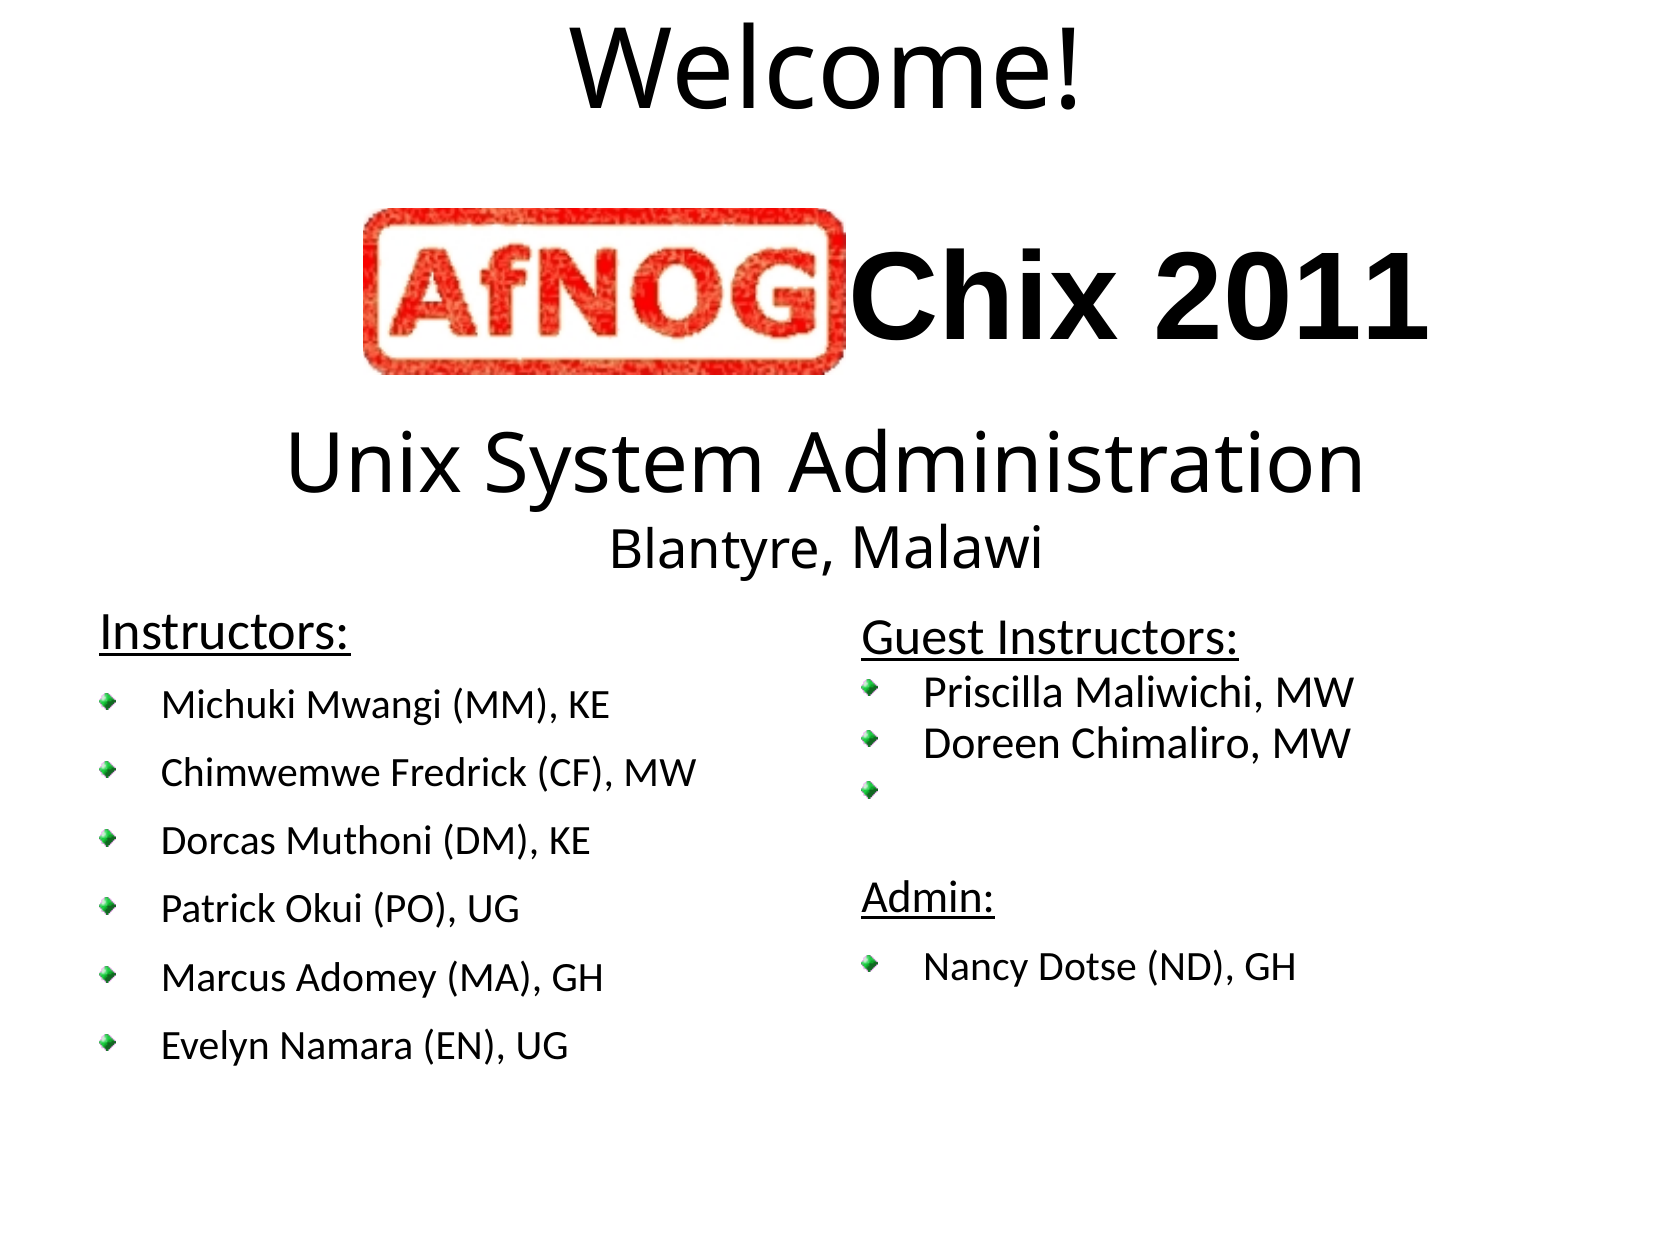

# Welcome! Unix System Administration Blantyre, Malawi
Chix 2011
Instructors:
Michuki Mwangi (MM), KE
Chimwemwe Fredrick (CF), MW
Dorcas Muthoni (DM), KE
Patrick Okui (PO), UG
Marcus Adomey (MA), GH
Evelyn Namara (EN), UG
Guest Instructors:
Priscilla Maliwichi, MW
Doreen Chimaliro, MW
Admin:
Nancy Dotse (ND), GH